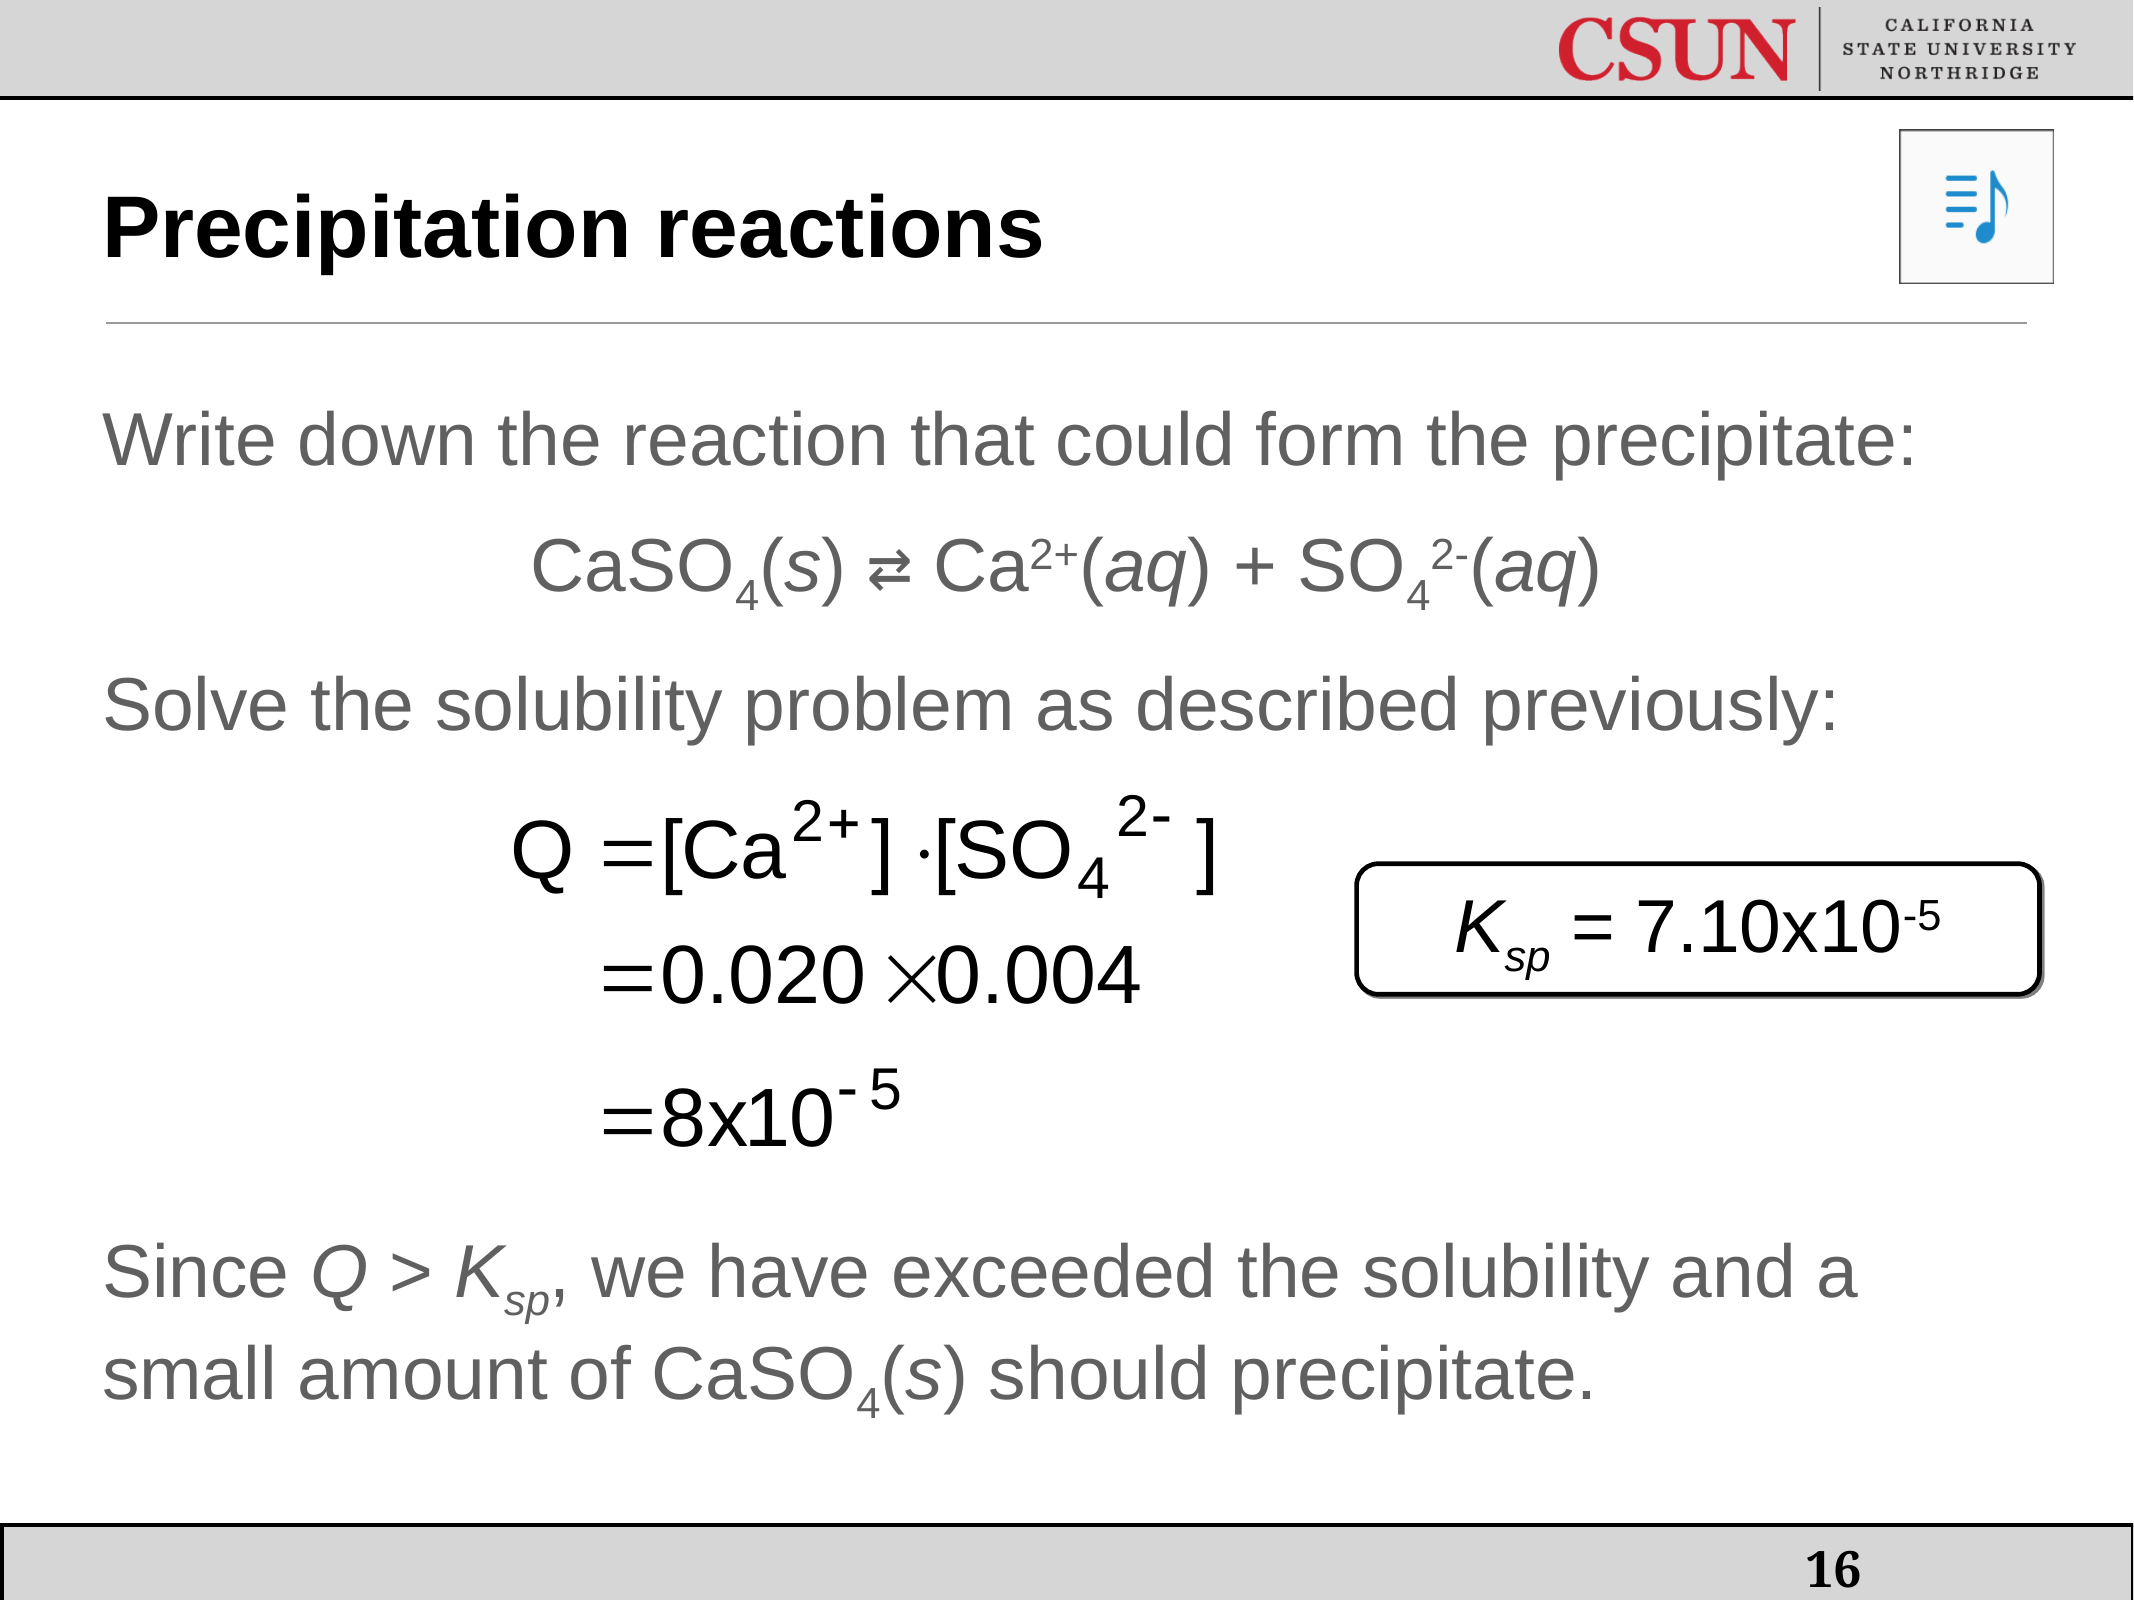

# Precipitation reactions
Write down the reaction that could form the precipitate:
CaSO4(s) ⇄ Ca2+(aq) + SO42-(aq)
Solve the solubility problem as described previously:
Since Q > Ksp, we have exceeded the solubility and a small amount of CaSO4(s) should precipitate.
Ksp = 7.10x10-5
16